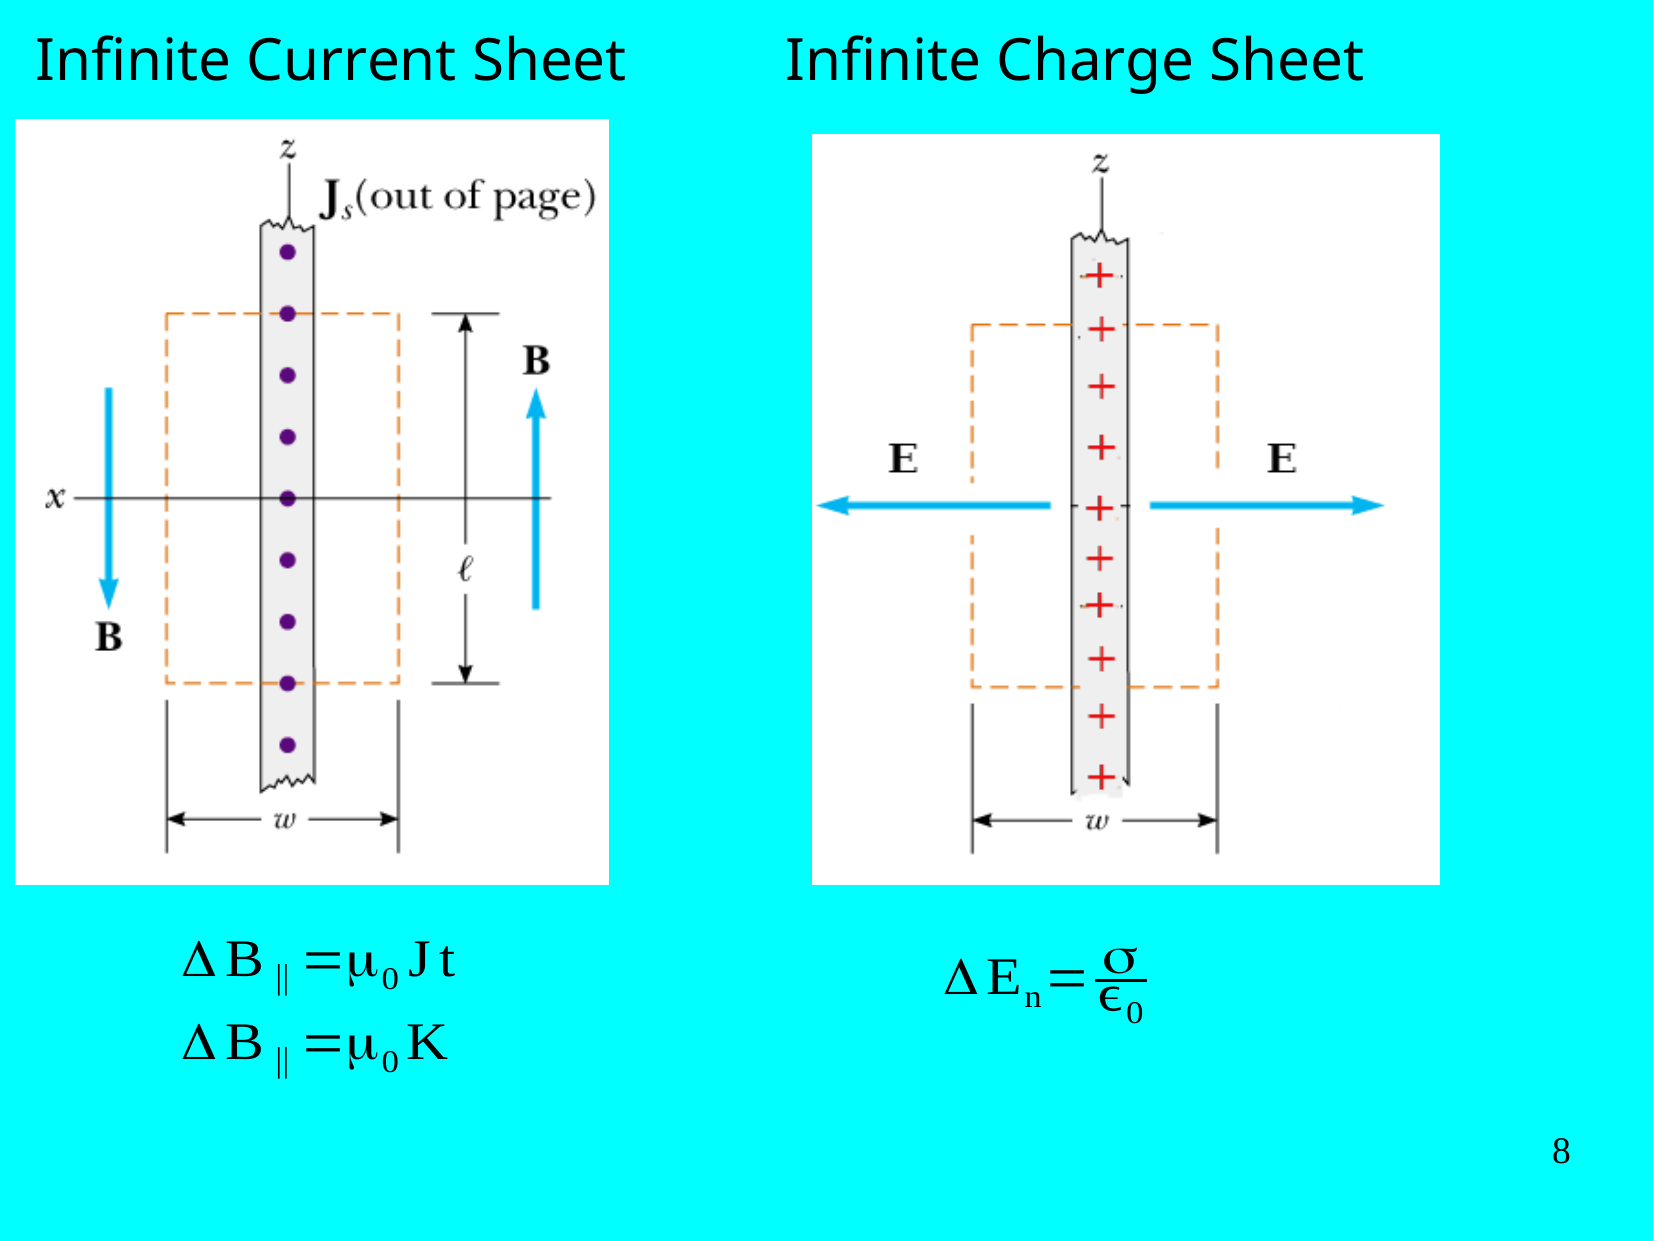

Infinite Current Sheet			Infinite Charge Sheet
8